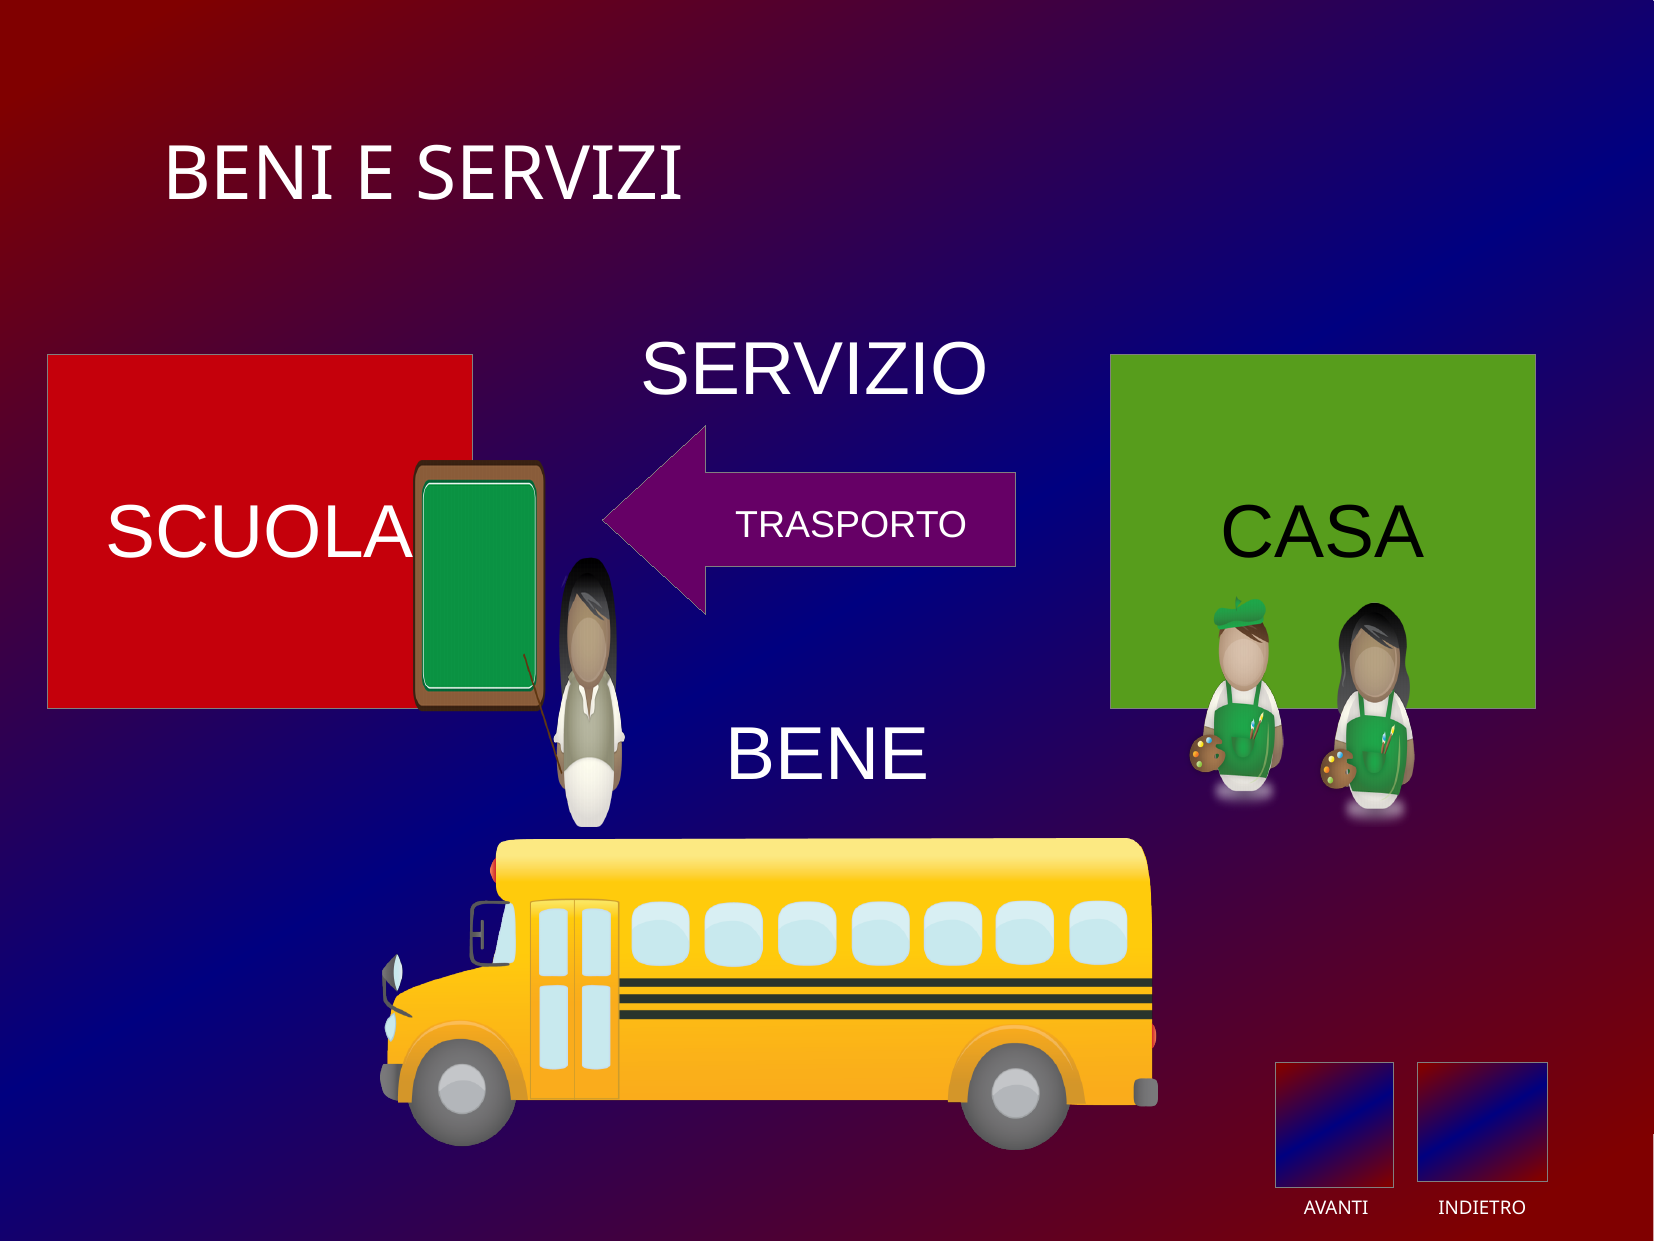

BENI E SERVIZI
SERVIZIO
SCUOLA
CASA
TRASPORTO
BENE
AVANTI
INDIETRO